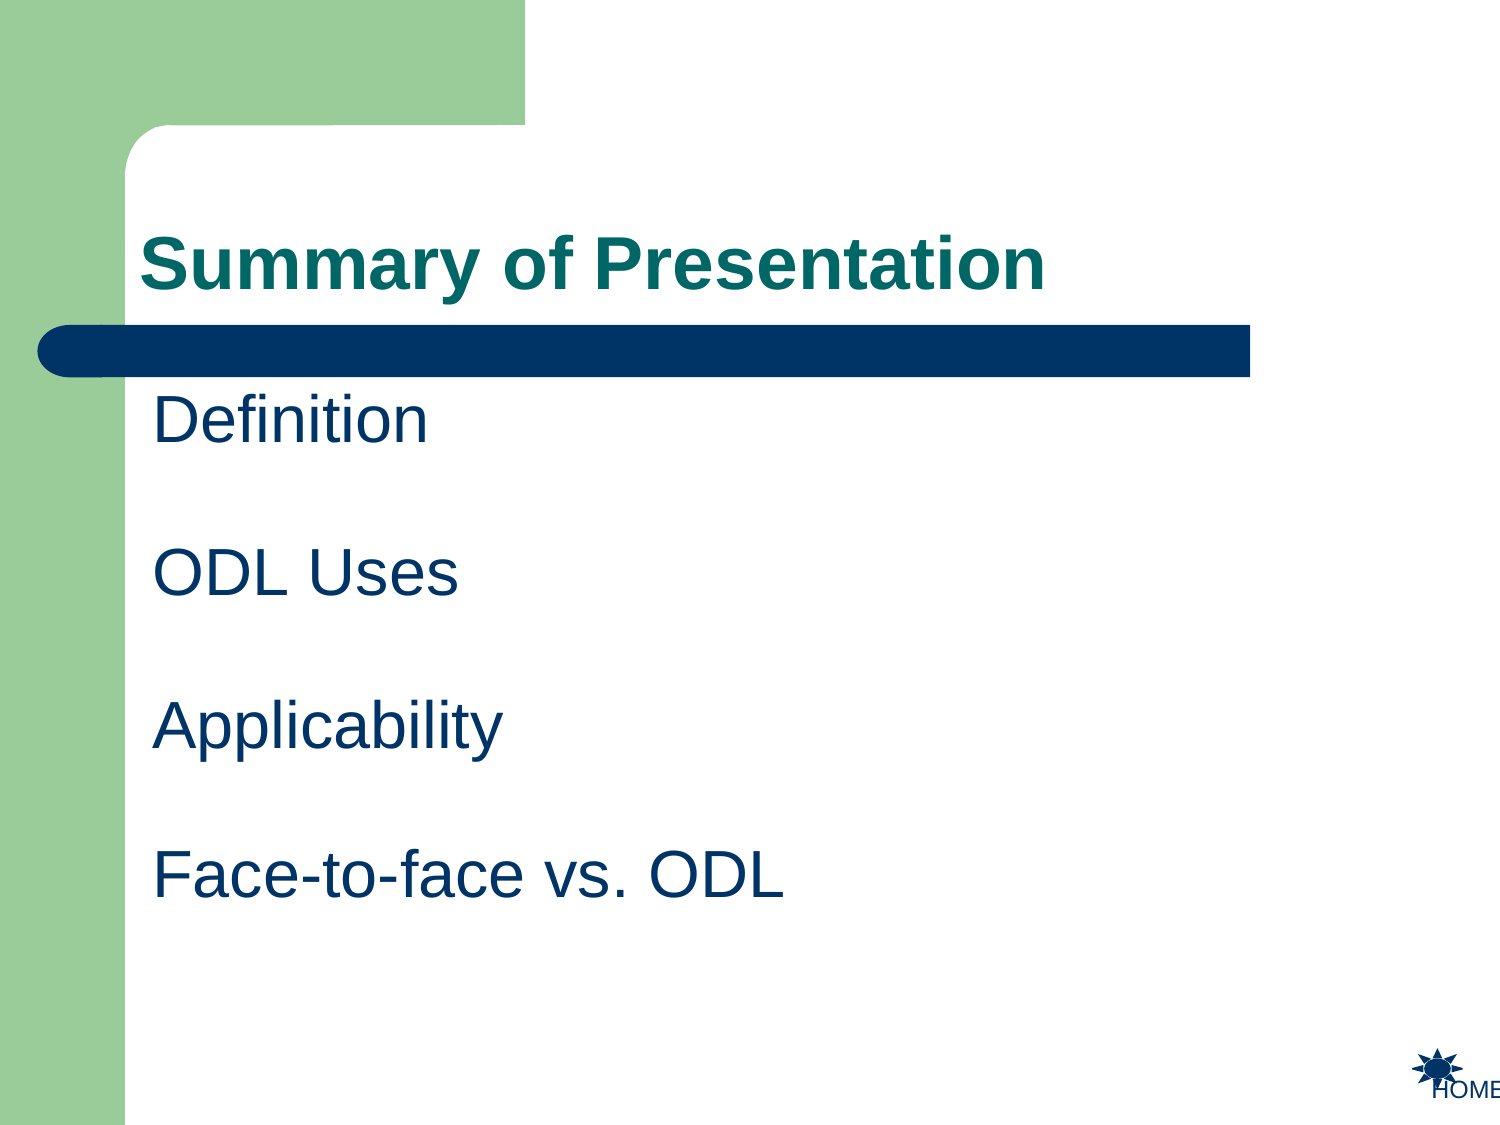

# Summary of Presentation
Definition
ODL Uses
Applicability
Face-to-face vs. ODL
HOME